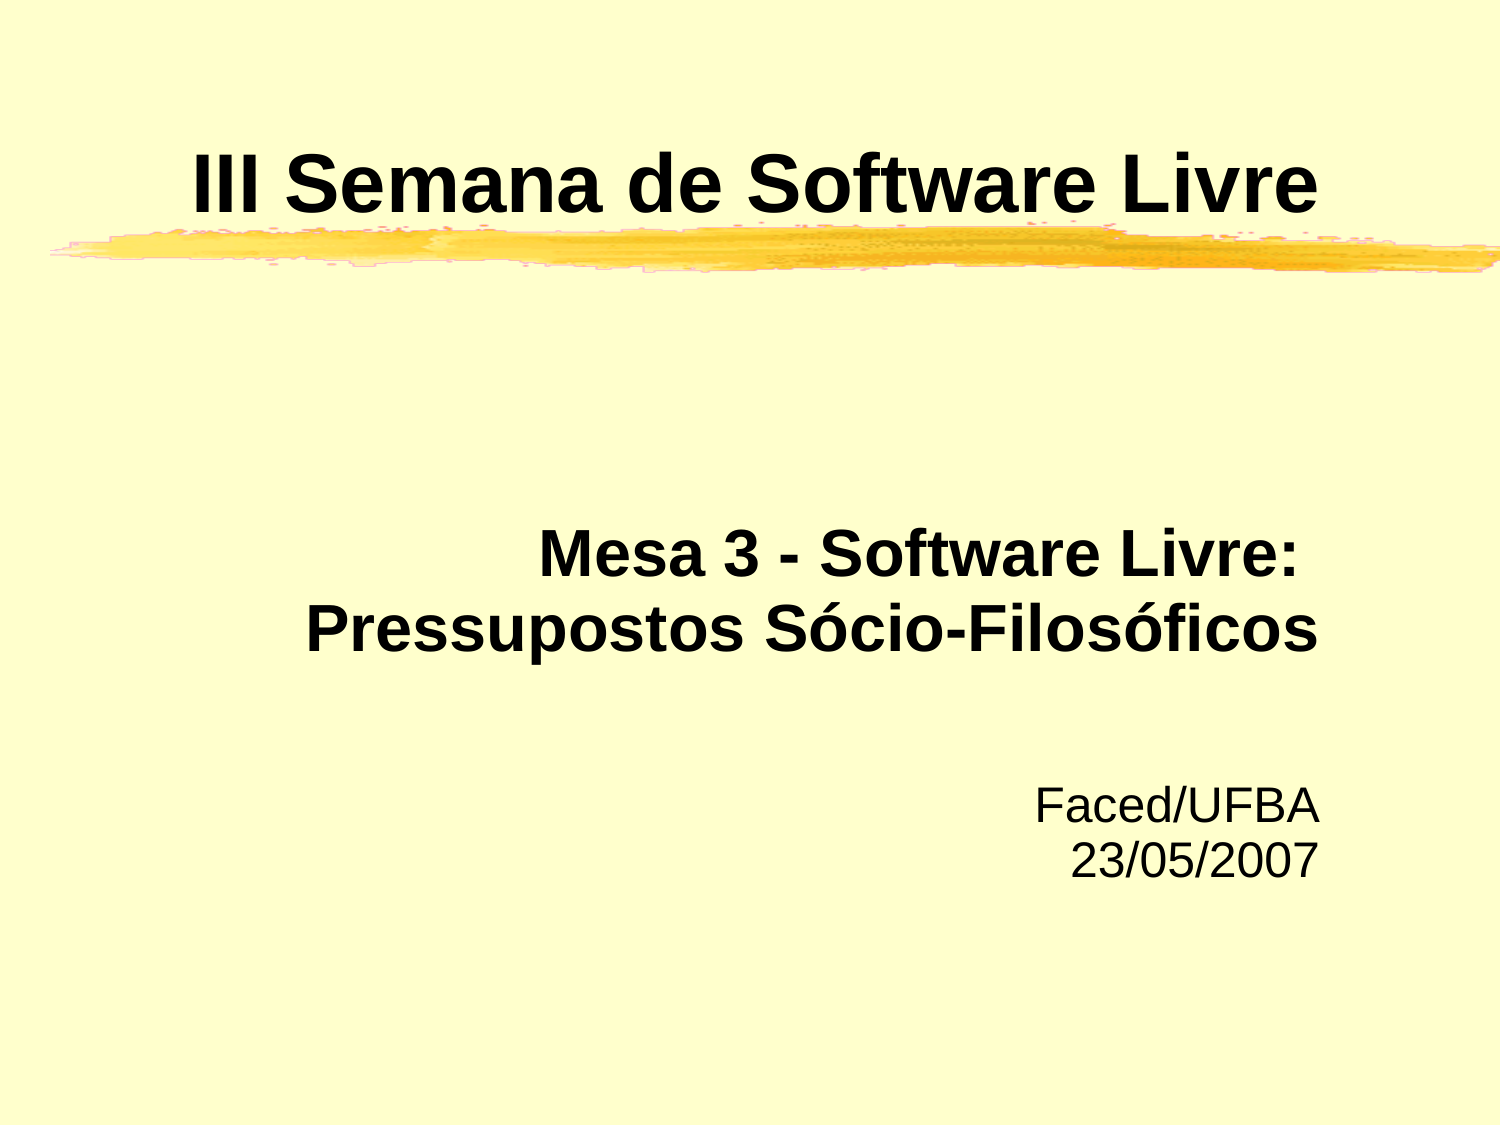

# III Semana de Software Livre
Mesa 3 - Software Livre:
Pressupostos Sócio-Filosóficos
Faced/UFBA
23/05/2007